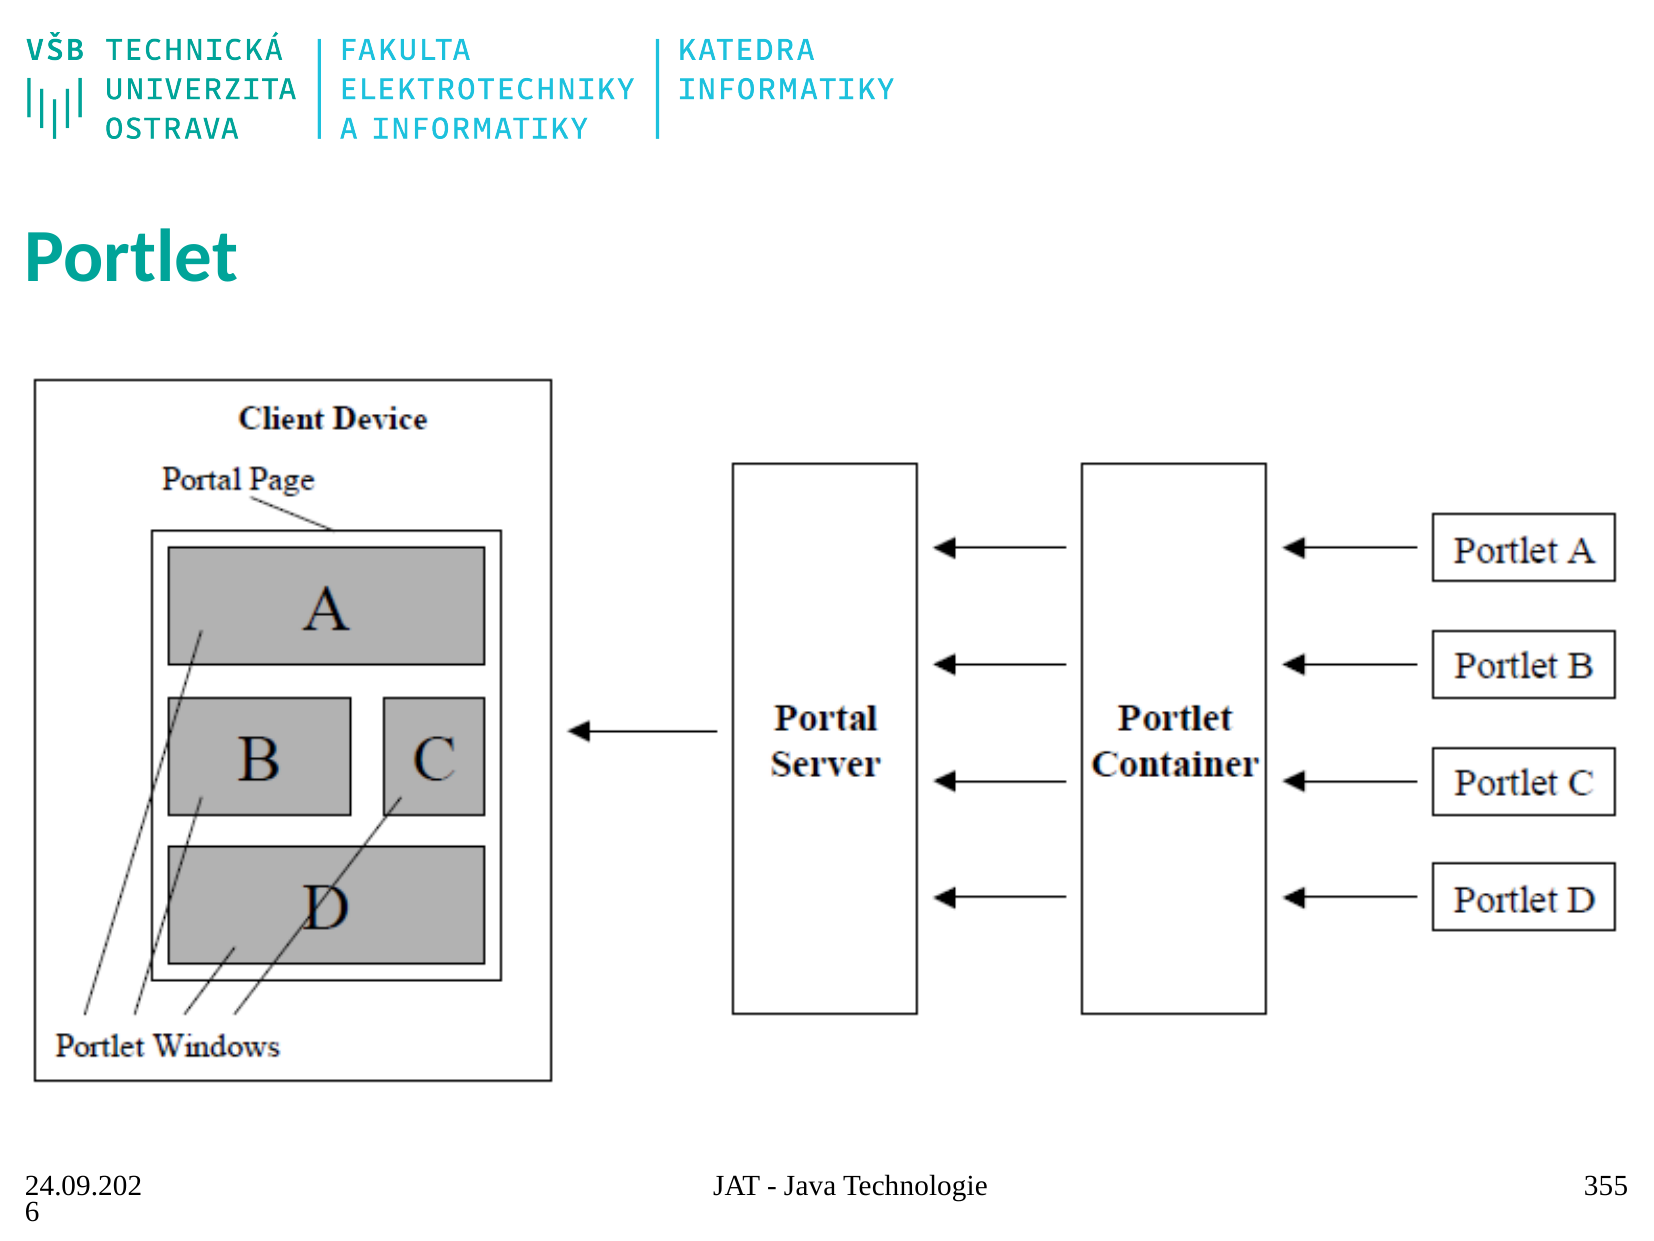

# Portlet
JAT - Java Technologie
355